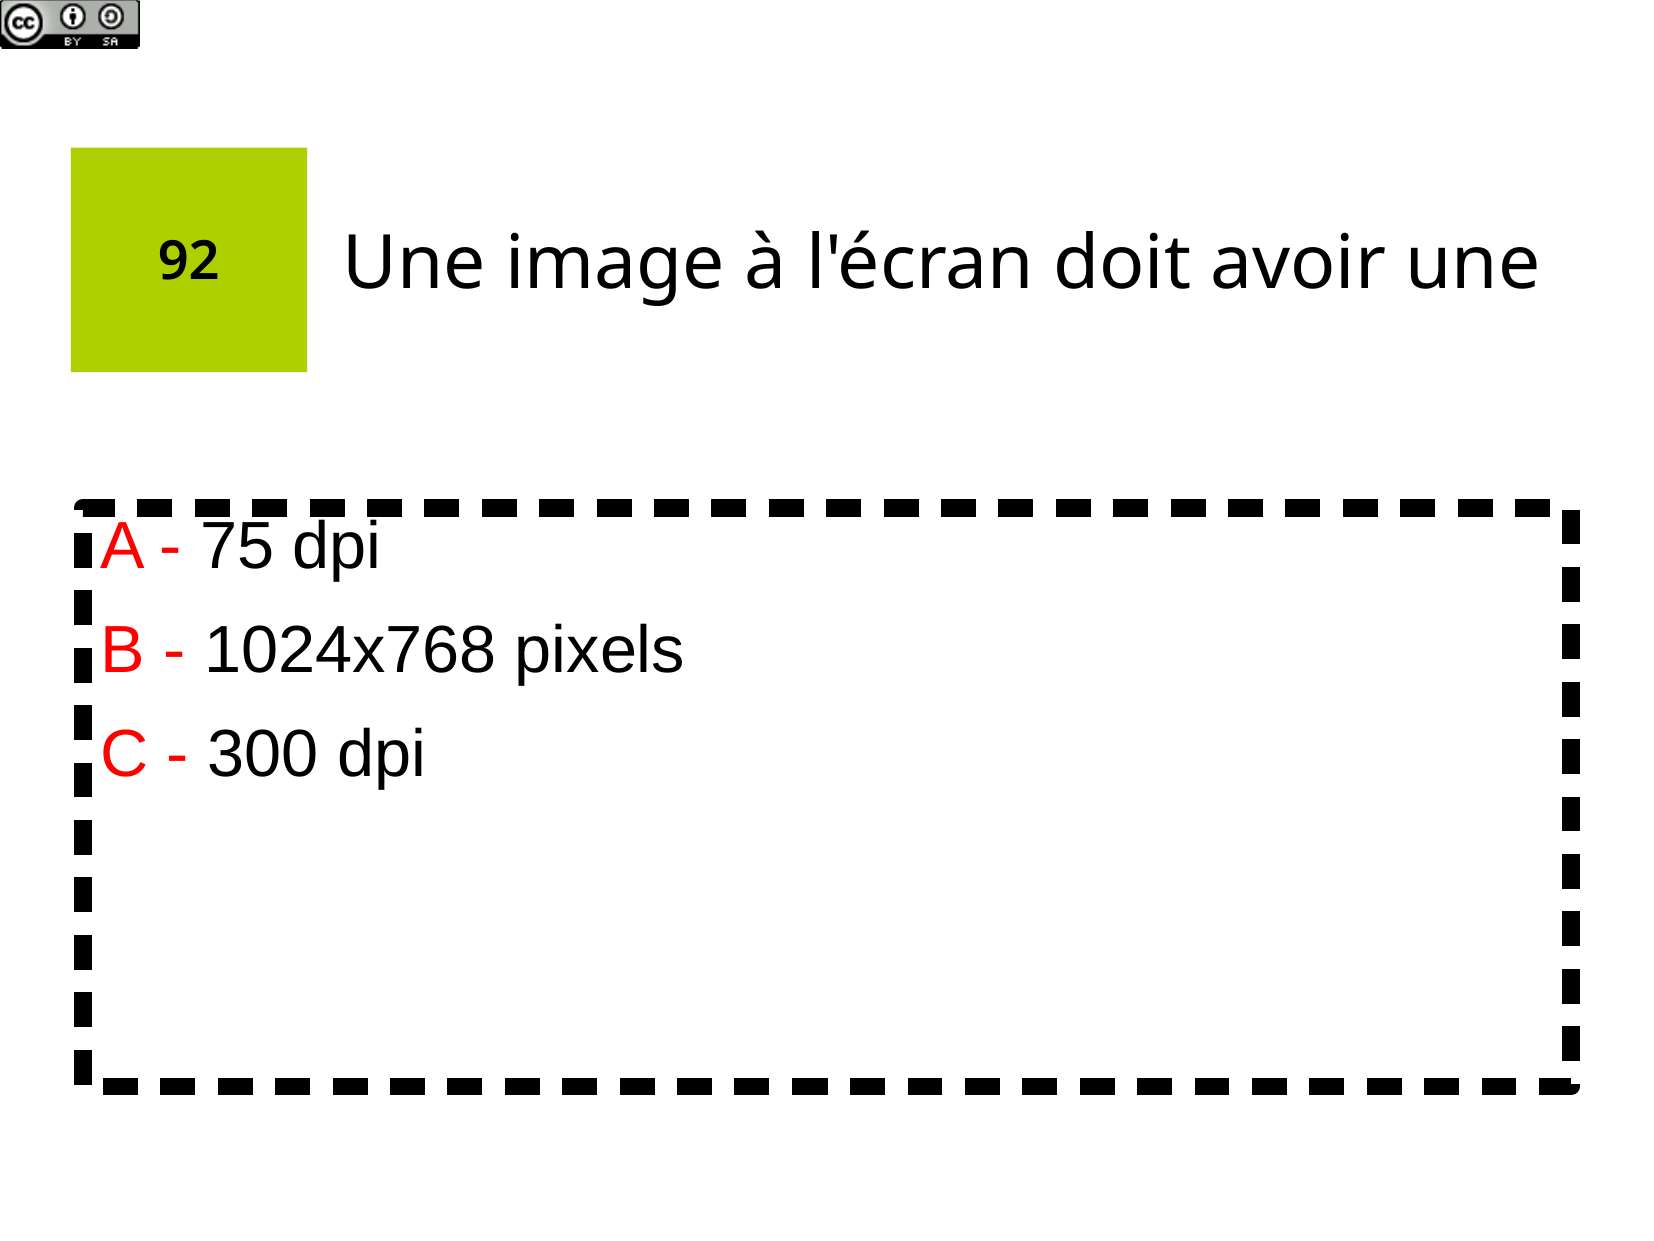

# Une image à l'écran doit avoir une
92
75 dpi
1024x768 pixels
300 dpi